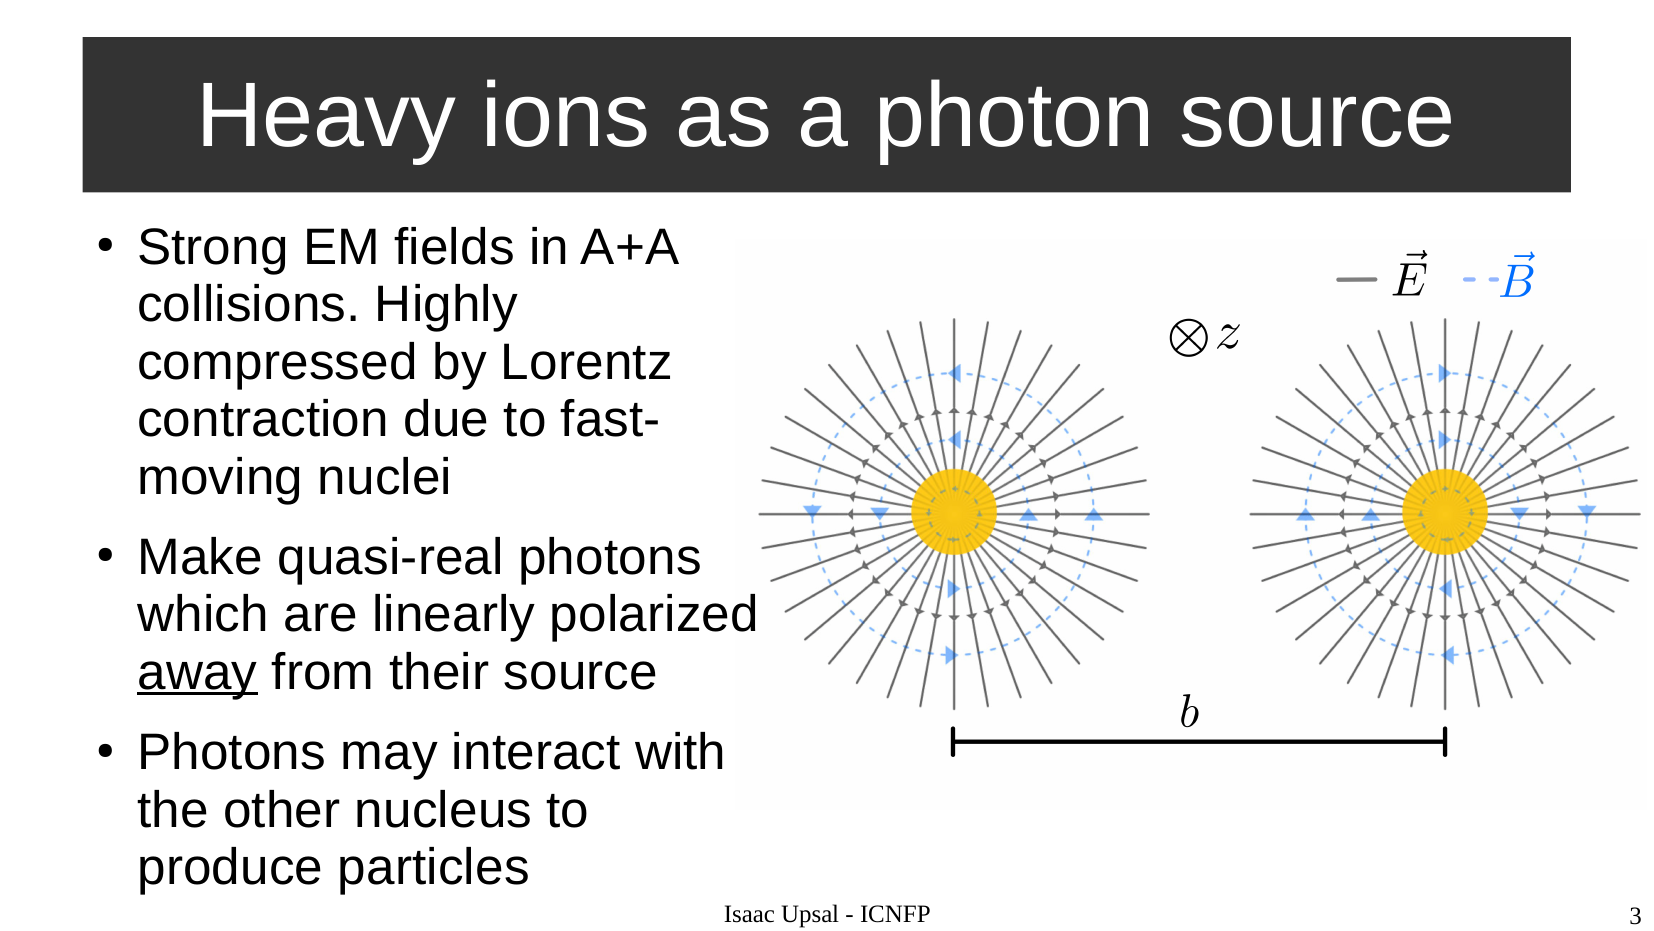

# Heavy ions as a photon source
Strong EM fields in A+A collisions. Highly compressed by Lorentz contraction due to fast-moving nuclei
Make quasi-real photons which are linearly polarized away from their source
Photons may interact with the other nucleus to produce particles
Isaac Upsal - ICNFP
3